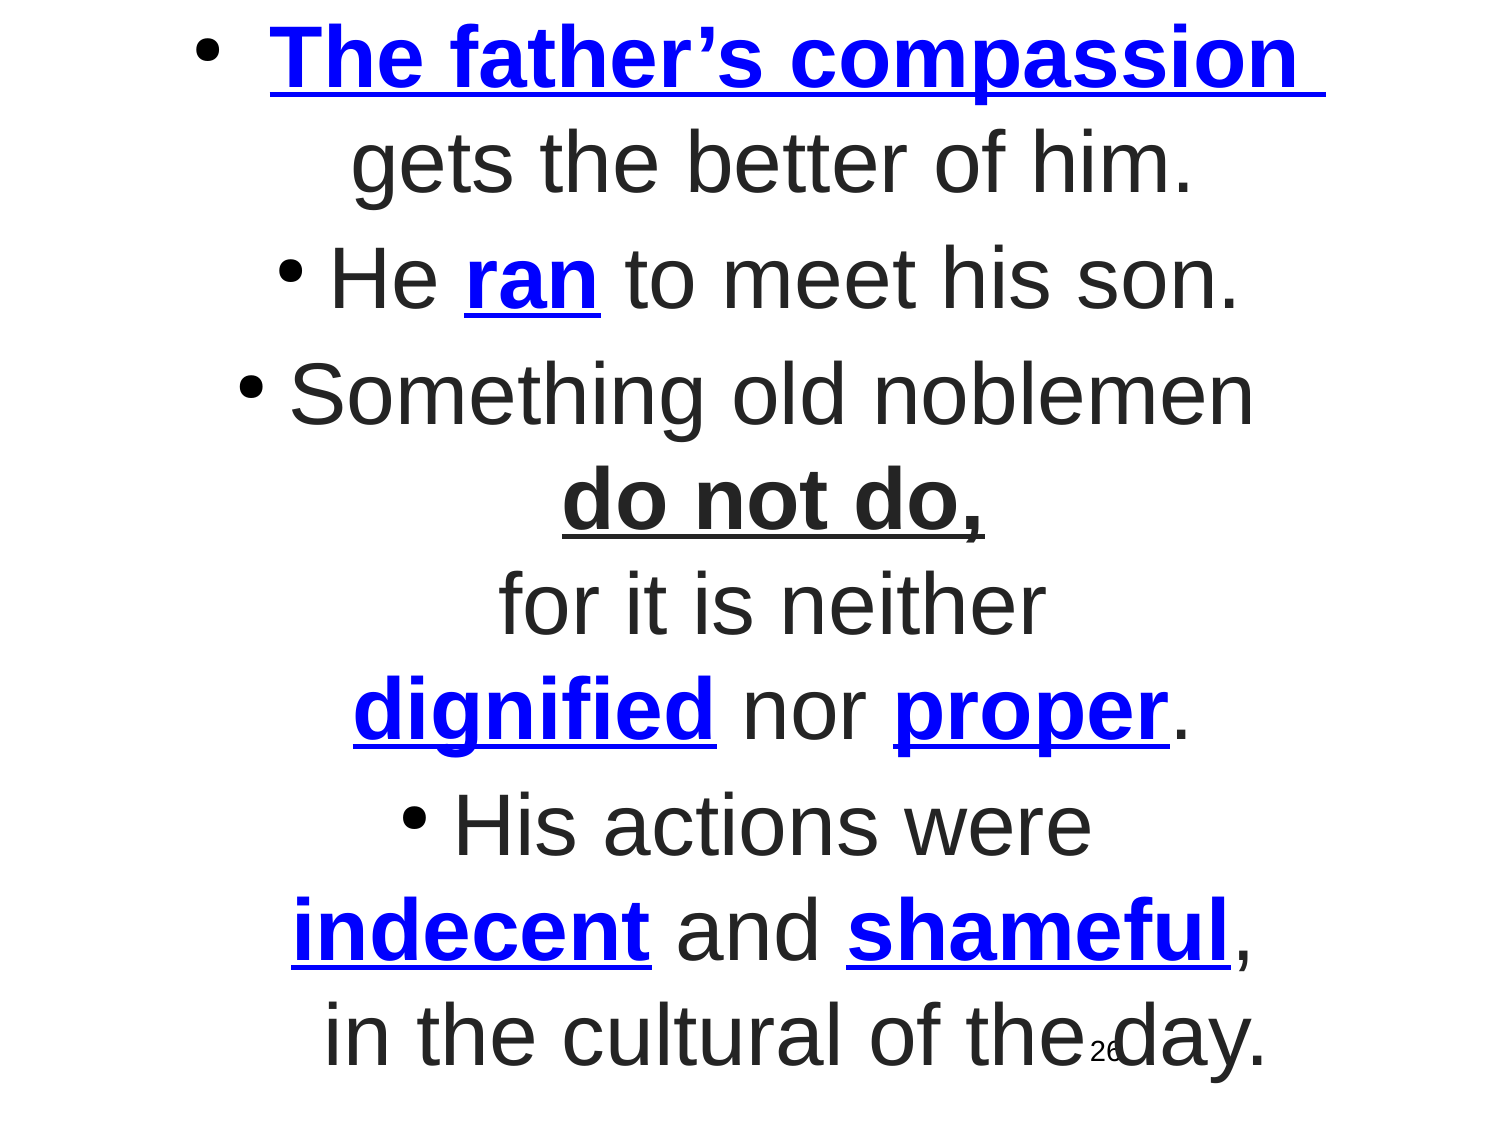

# The father’s compassion gets the better of him.
He ran to meet his son.
Something old noblemen
do not do,
for it is neither
dignified nor proper.
His actions were
indecent and shameful,
 in the cultural of the day.
26